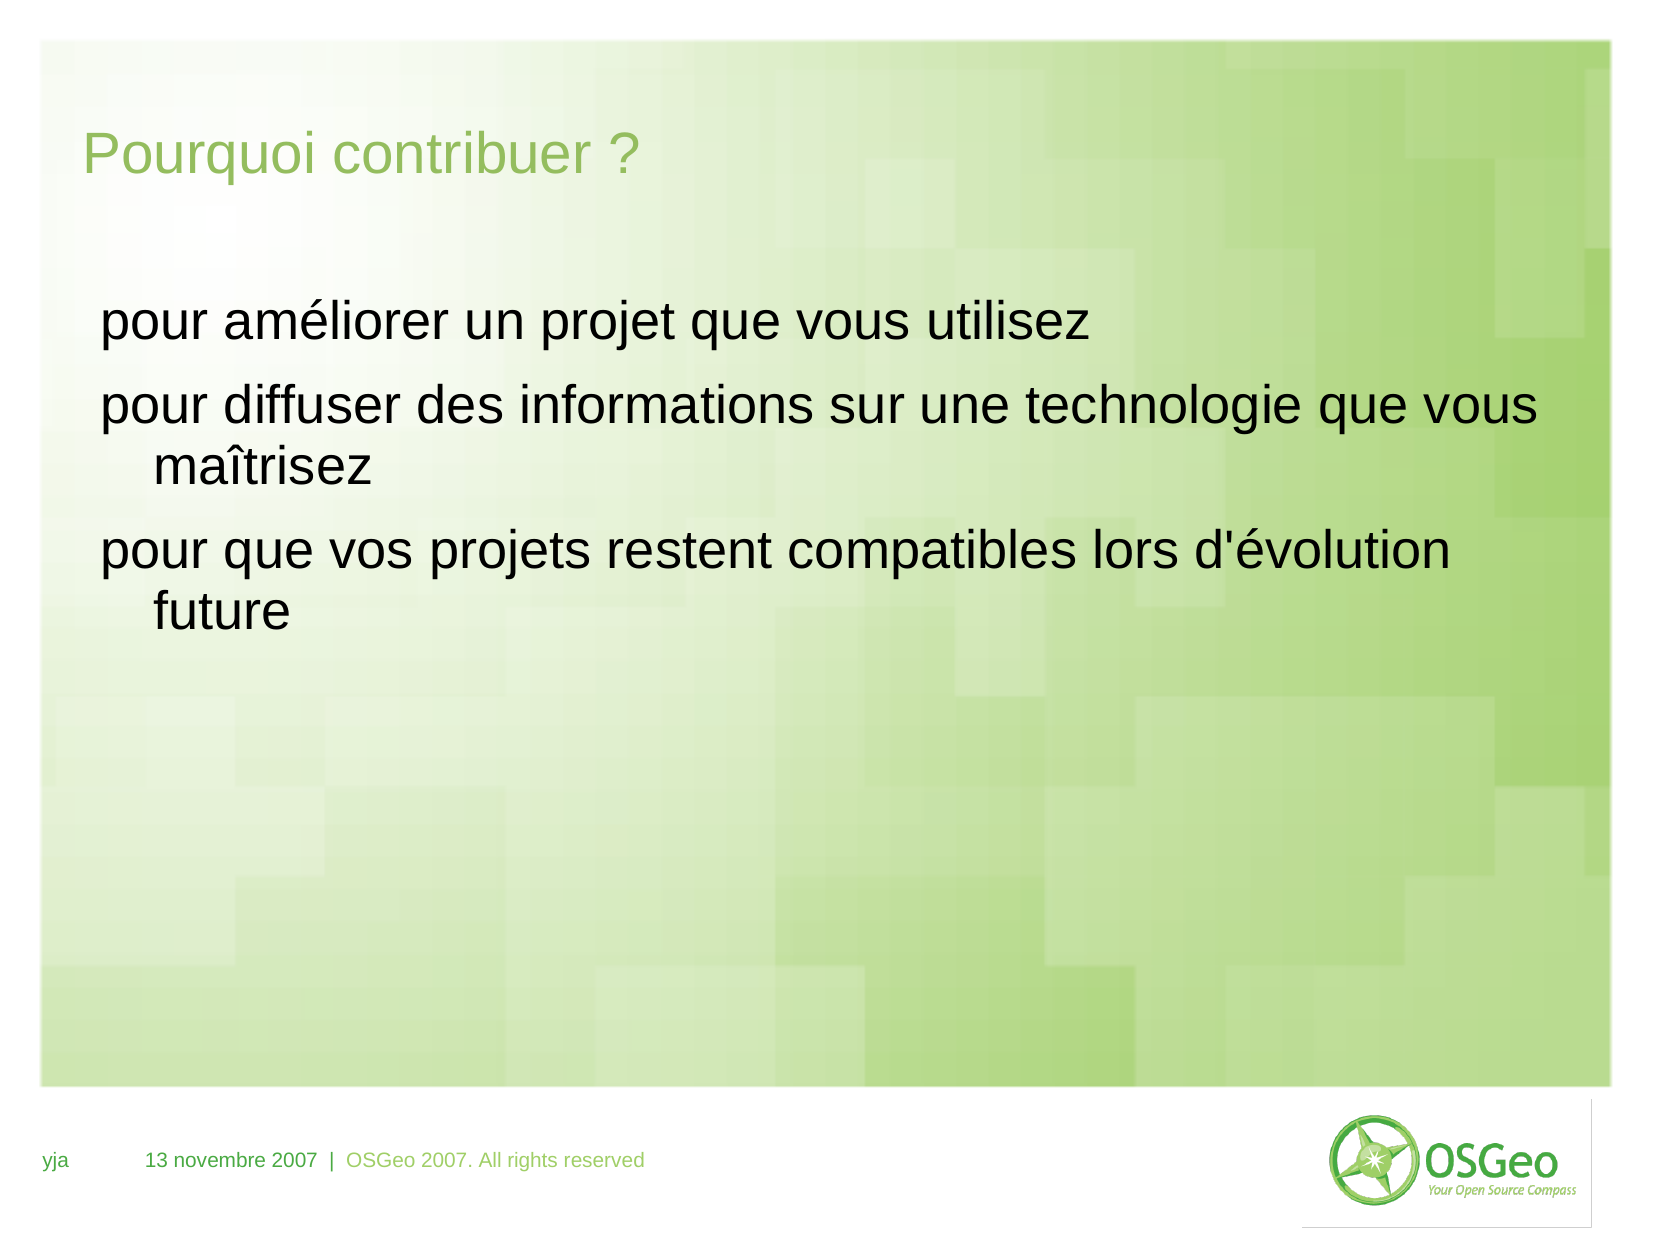

# Pourquoi contribuer ?
pour améliorer un projet que vous utilisez
pour diffuser des informations sur une technologie que vous maîtrisez
pour que vos projets restent compatibles lors d'évolution future